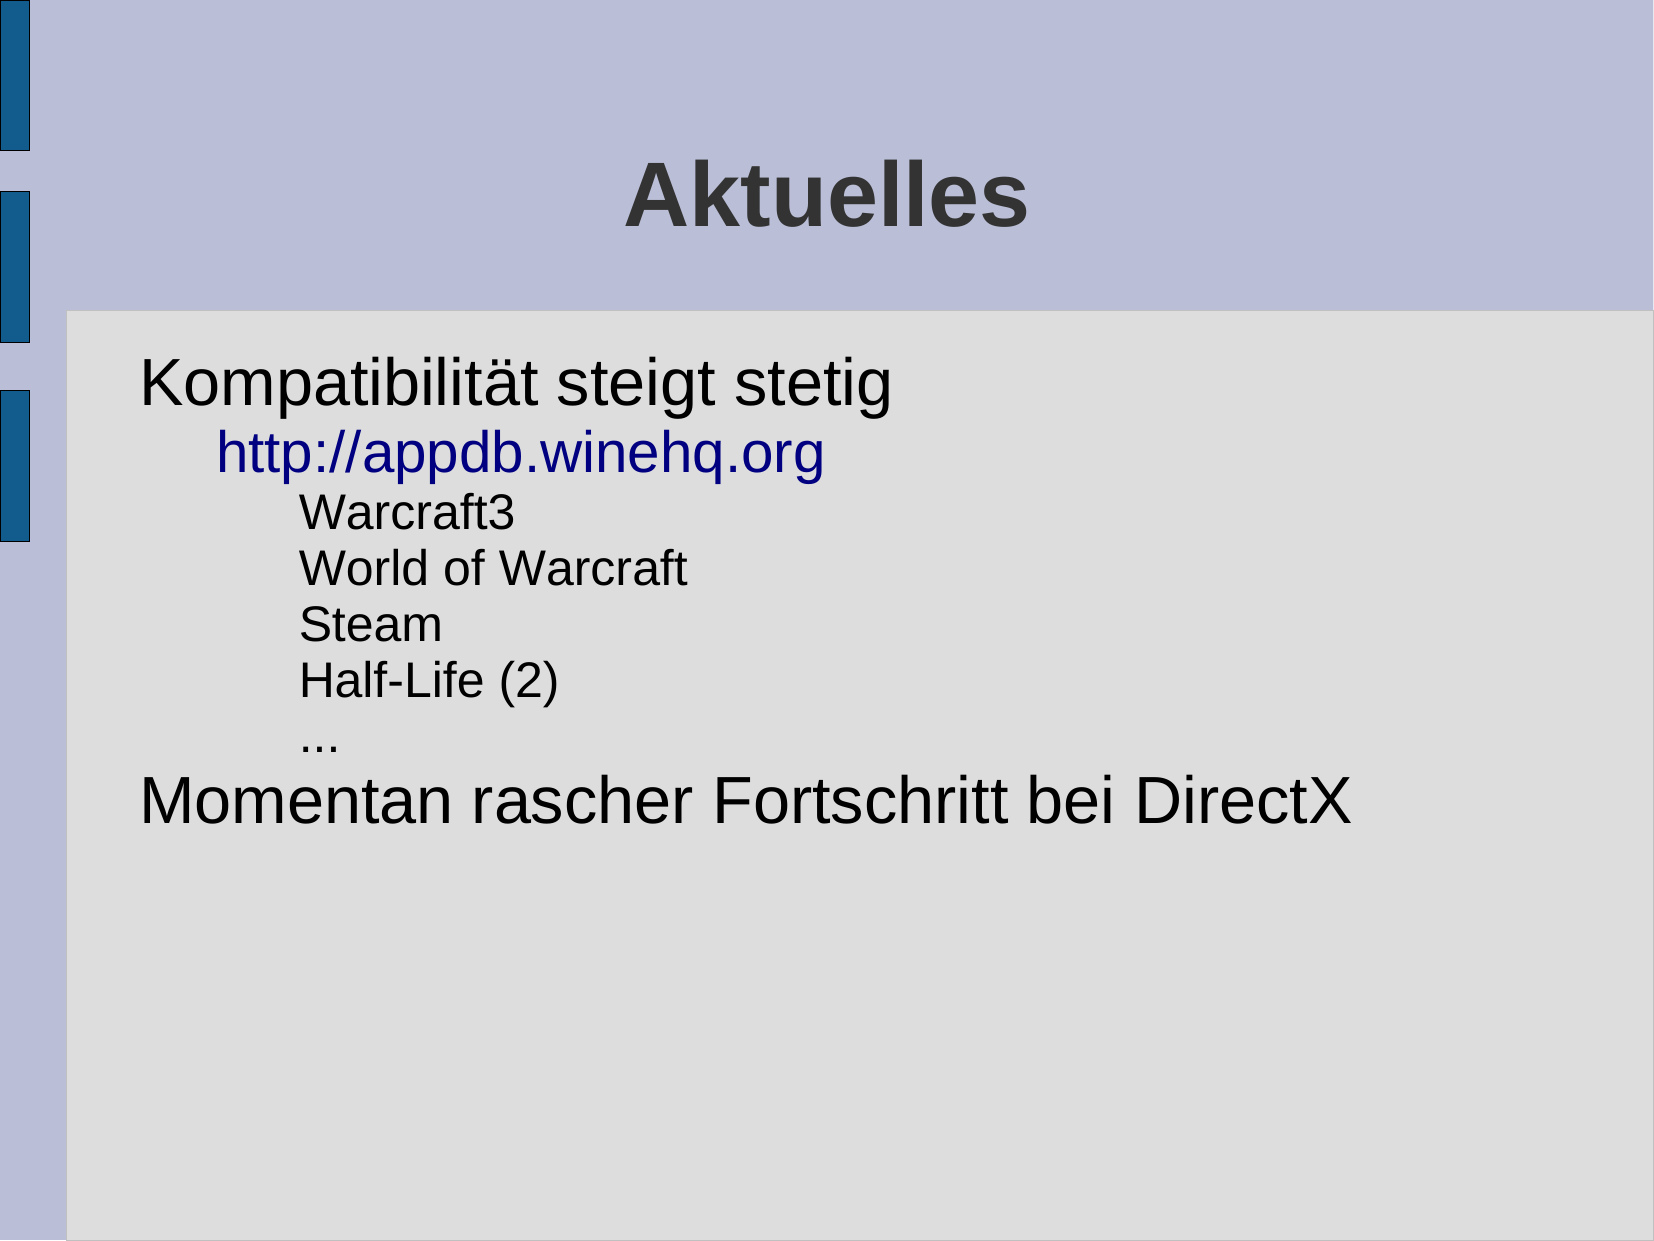

# Aktuelles
Kompatibilität steigt stetig
http://appdb.winehq.org
Warcraft3
World of Warcraft
Steam
Half-Life (2)
...
Momentan rascher Fortschritt bei DirectX